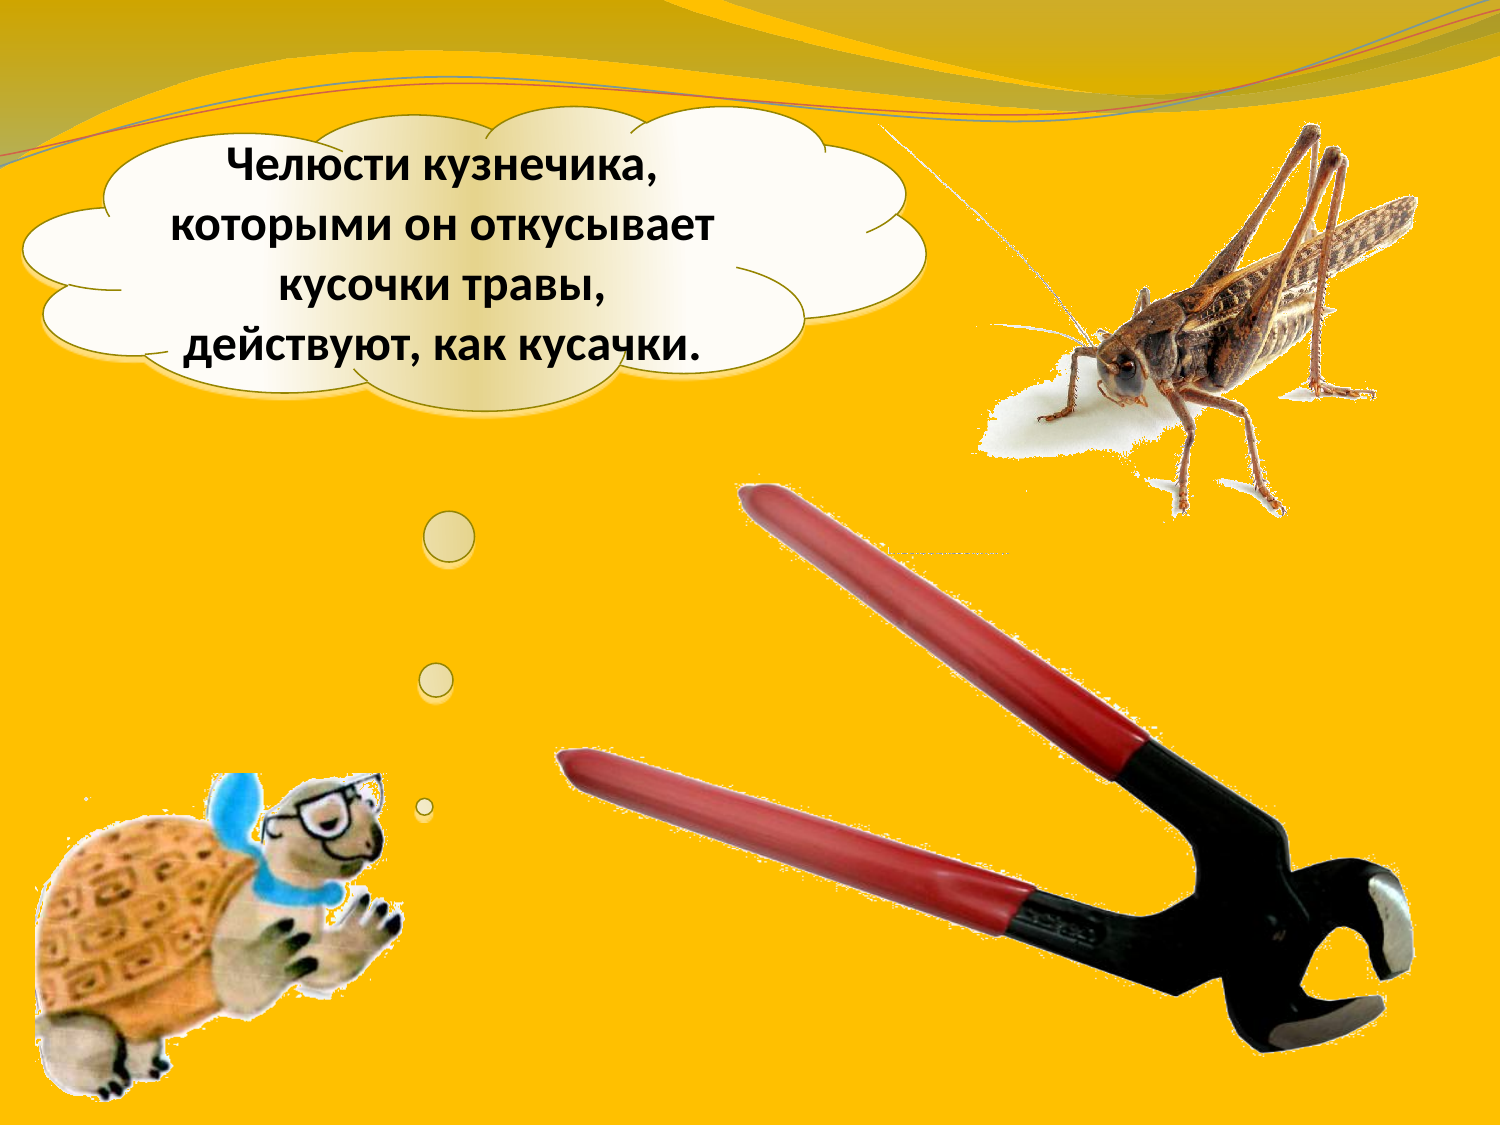

Челюсти кузнечика, которыми он откусывает кусочки травы, действуют, как кусачки.